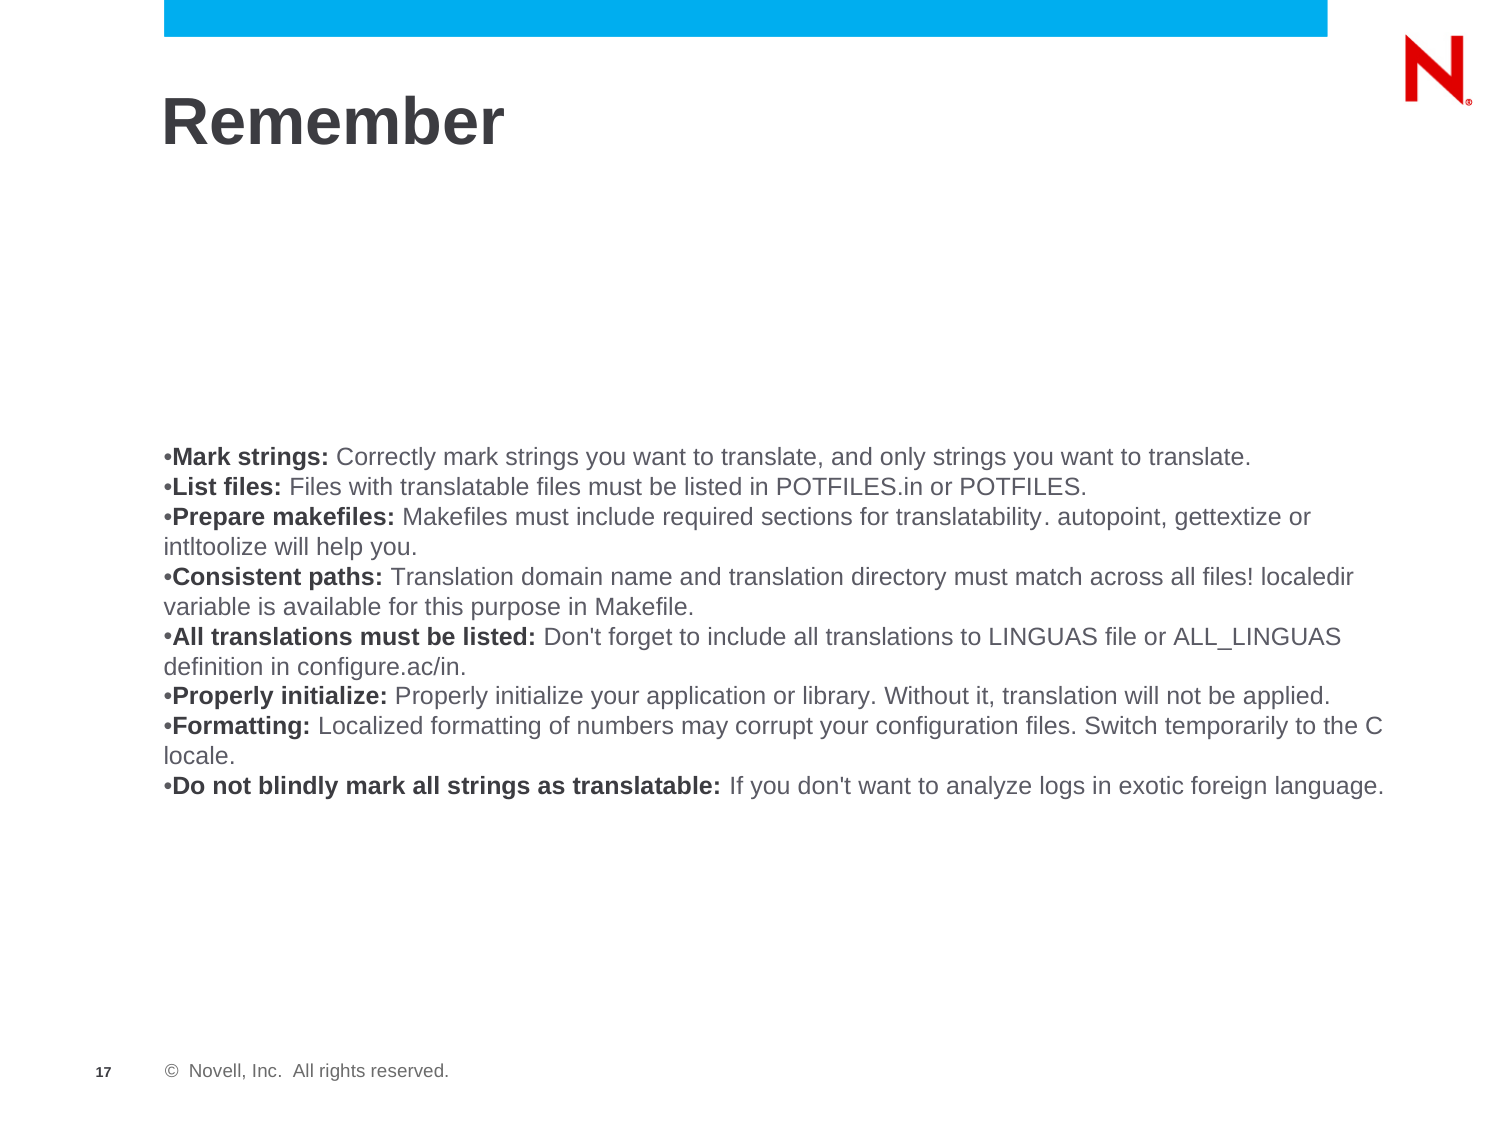

# Remember
Mark strings: Correctly mark strings you want to translate, and only strings you want to translate.
List files: Files with translatable files must be listed in POTFILES.in or POTFILES.
Prepare makefiles: Makefiles must include required sections for translatability. autopoint, gettextize or intltoolize will help you.
Consistent paths: Translation domain name and translation directory must match across all files! localedir variable is available for this purpose in Makefile.
All translations must be listed: Don't forget to include all translations to LINGUAS file or ALL_LINGUAS definition in configure.ac/in.
Properly initialize: Properly initialize your application or library. Without it, translation will not be applied.
Formatting: Localized formatting of numbers may corrupt your configuration files. Switch temporarily to the C locale.
Do not blindly mark all strings as translatable: If you don't want to analyze logs in exotic foreign language.